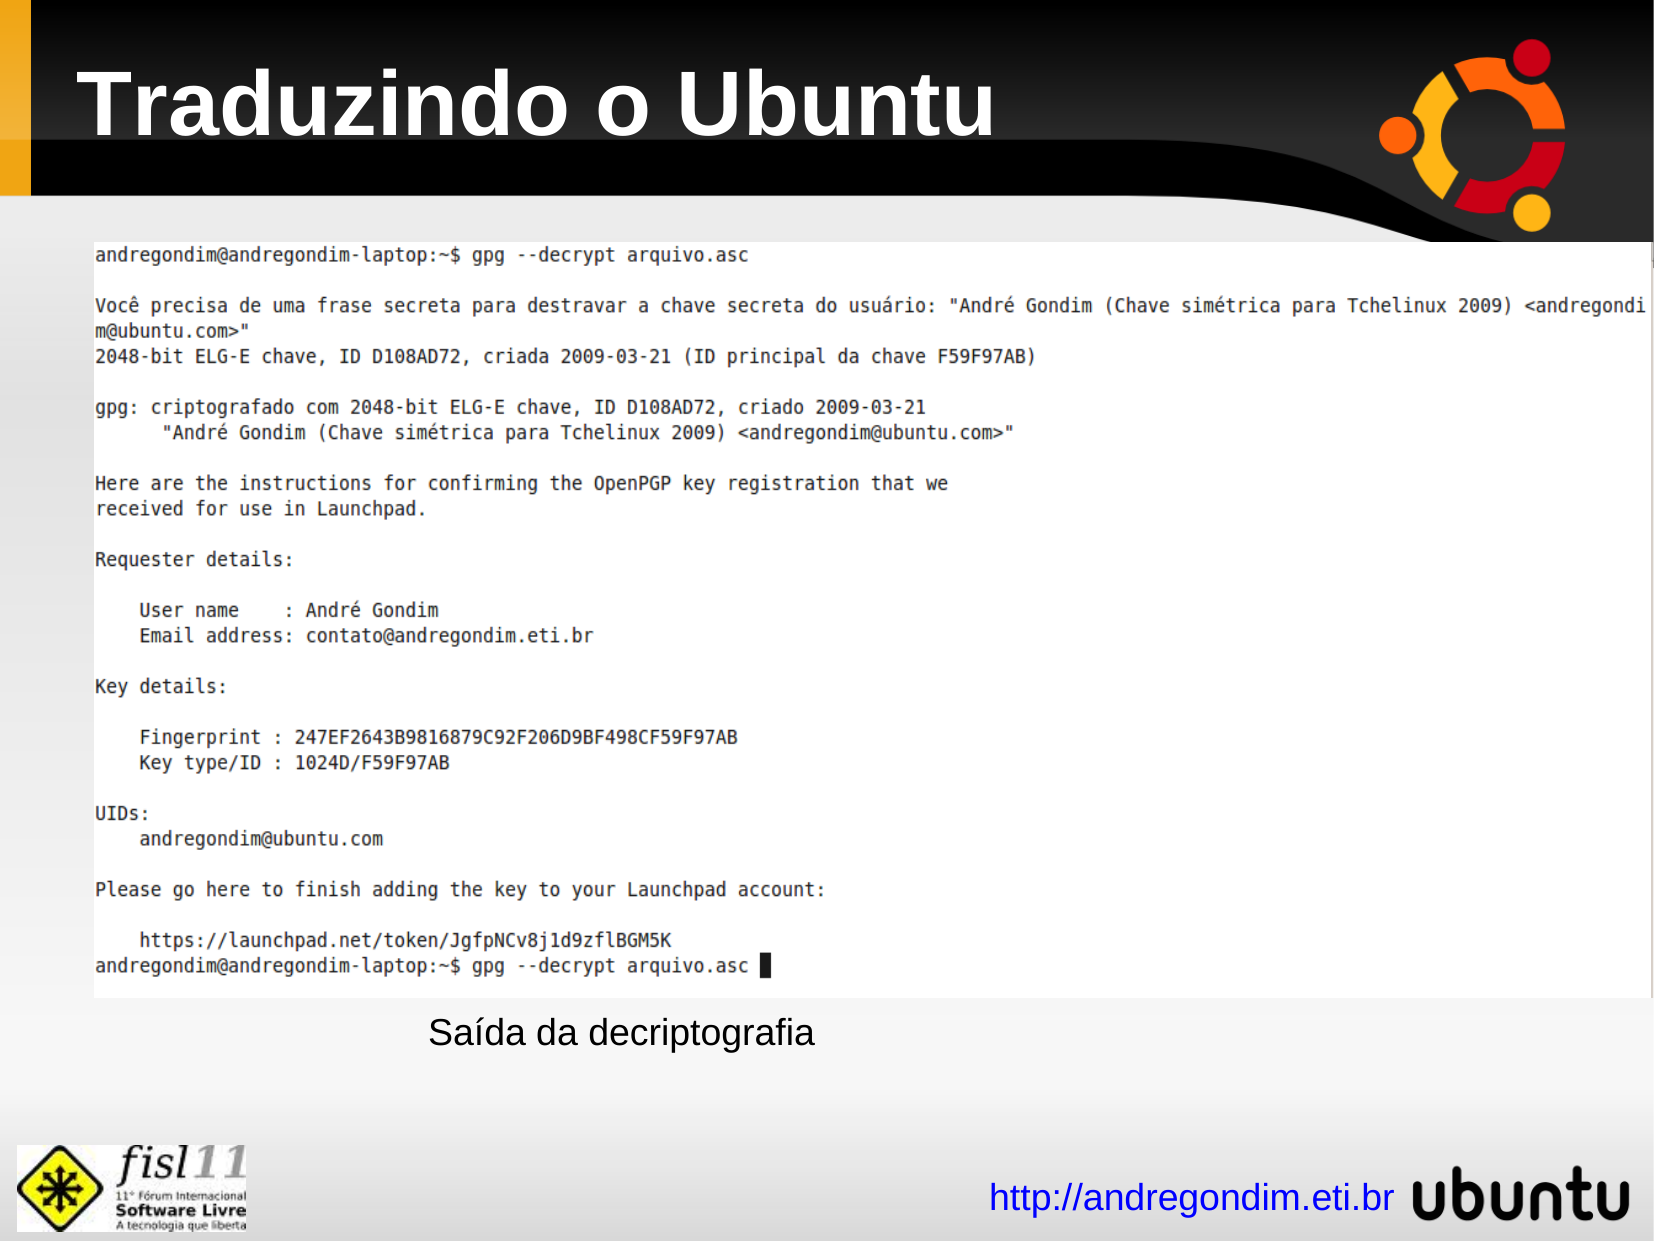

# Traduzindo o Ubuntu
Saída da decriptografia